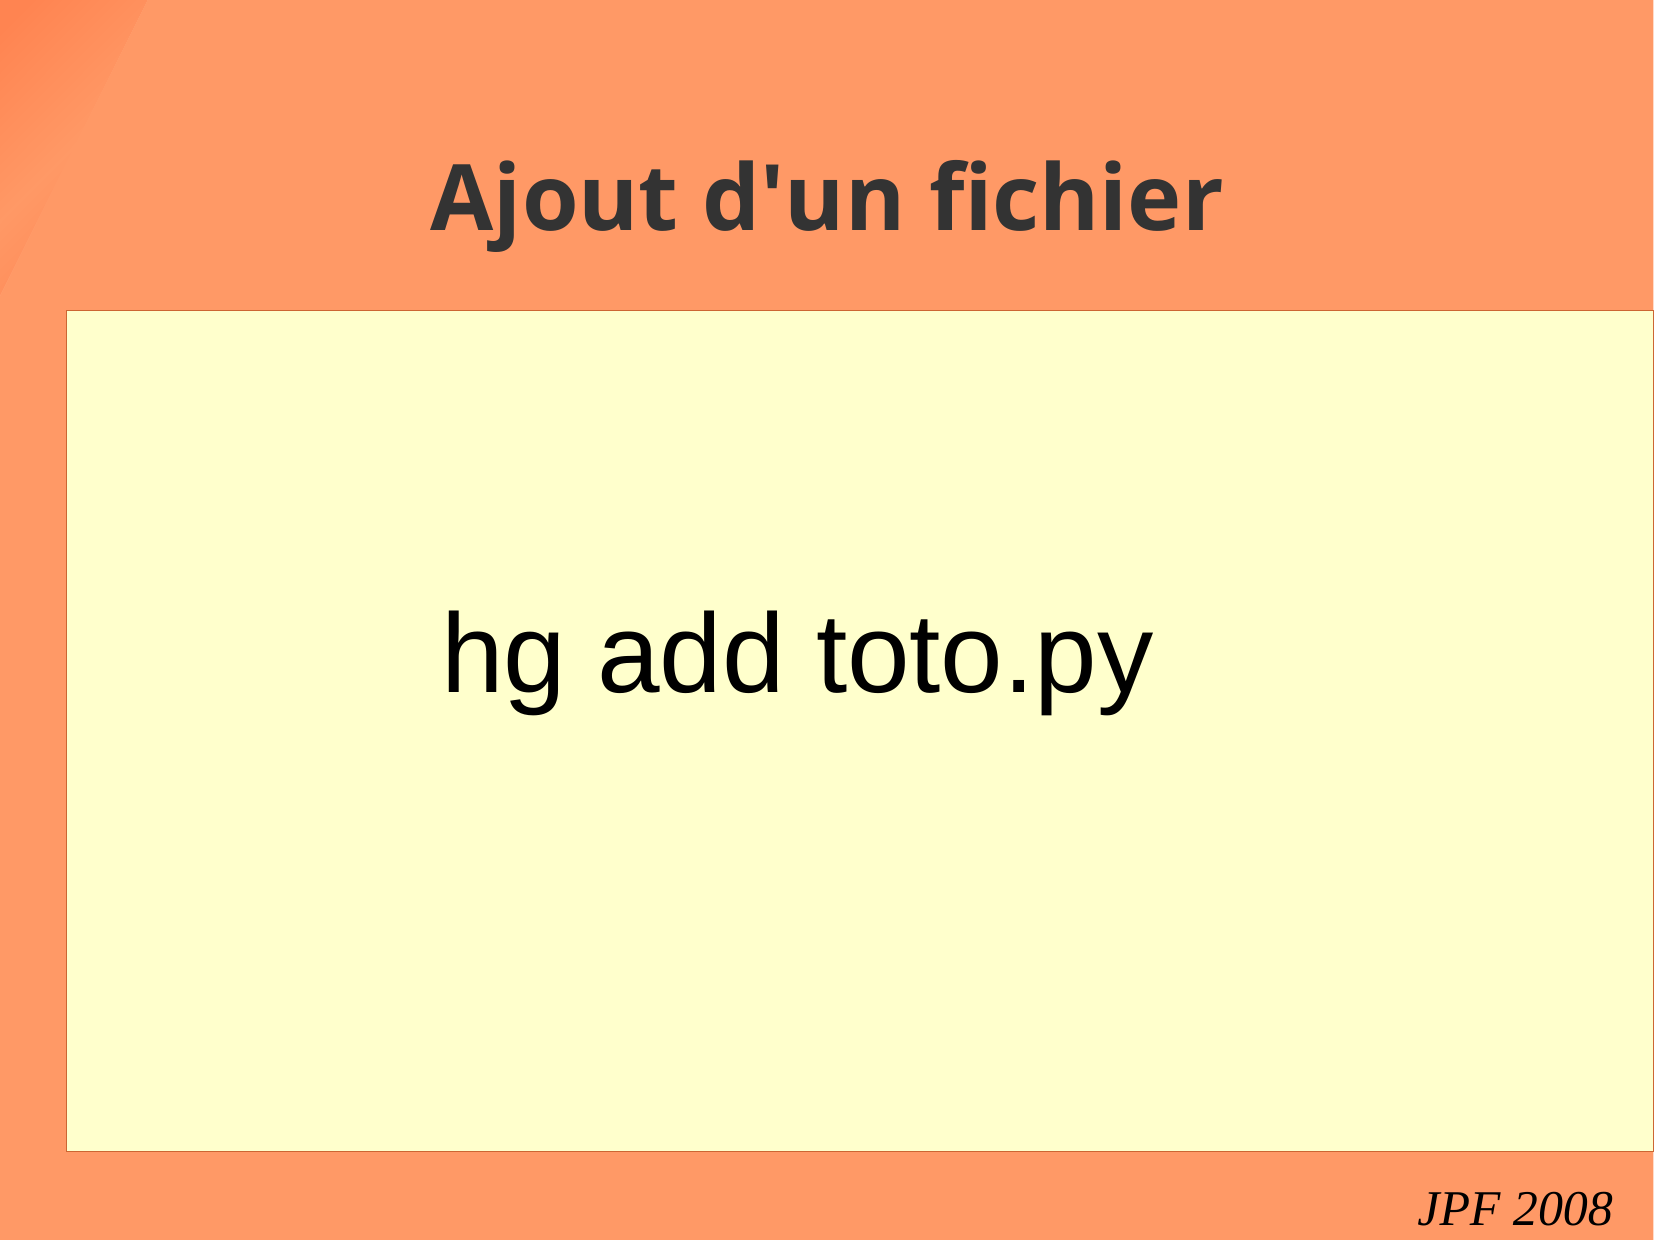

# Ajout d'un fichier
hg add toto.py